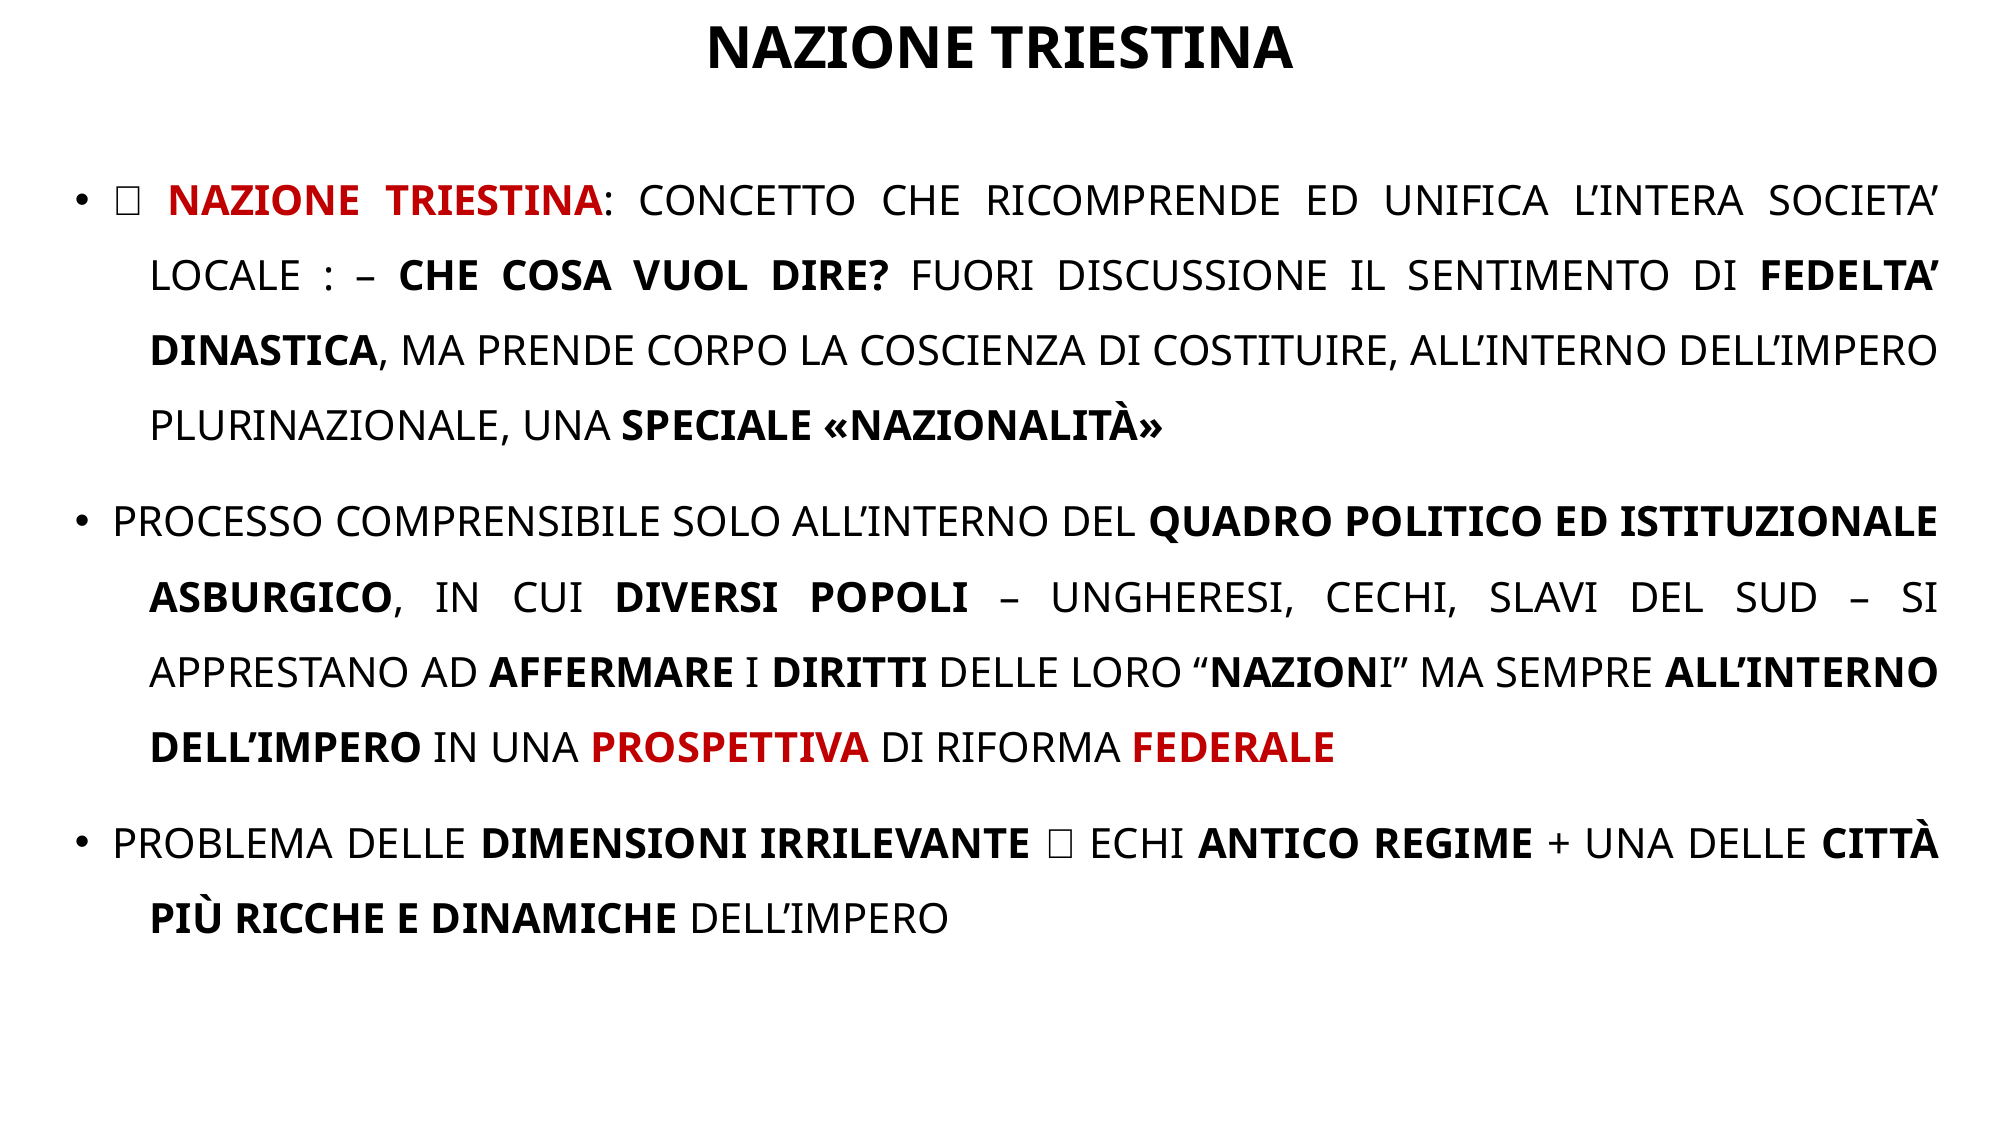

# NAZIONE TRIESTINA
 NAZIONE TRIESTINA: CONCETTO CHE RICOMPRENDE ED UNIFICA L’INTERA SOCIETA’ LOCALE : – CHE COSA VUOL DIRE? FUORI DISCUSSIONE IL SENTIMENTO DI FEDELTA’ DINASTICA, MA PRENDE CORPO LA COSCIENZA DI COSTITUIRE, ALL’INTERNO DELL’IMPERO PLURINAZIONALE, UNA SPECIALE «NAZIONALITÀ»
PROCESSO COMPRENSIBILE SOLO ALL’INTERNO DEL QUADRO POLITICO ED ISTITUZIONALE ASBURGICO, IN CUI DIVERSI POPOLI – UNGHERESI, CECHI, SLAVI DEL SUD – SI APPRESTANO AD AFFERMARE I DIRITTI DELLE LORO “NAZIONI” MA SEMPRE ALL’INTERNO DELL’IMPERO IN UNA PROSPETTIVA DI RIFORMA FEDERALE
PROBLEMA DELLE DIMENSIONI IRRILEVANTE  ECHI ANTICO REGIME + UNA DELLE CITTÀ PIÙ RICCHE E DINAMICHE DELL’IMPERO